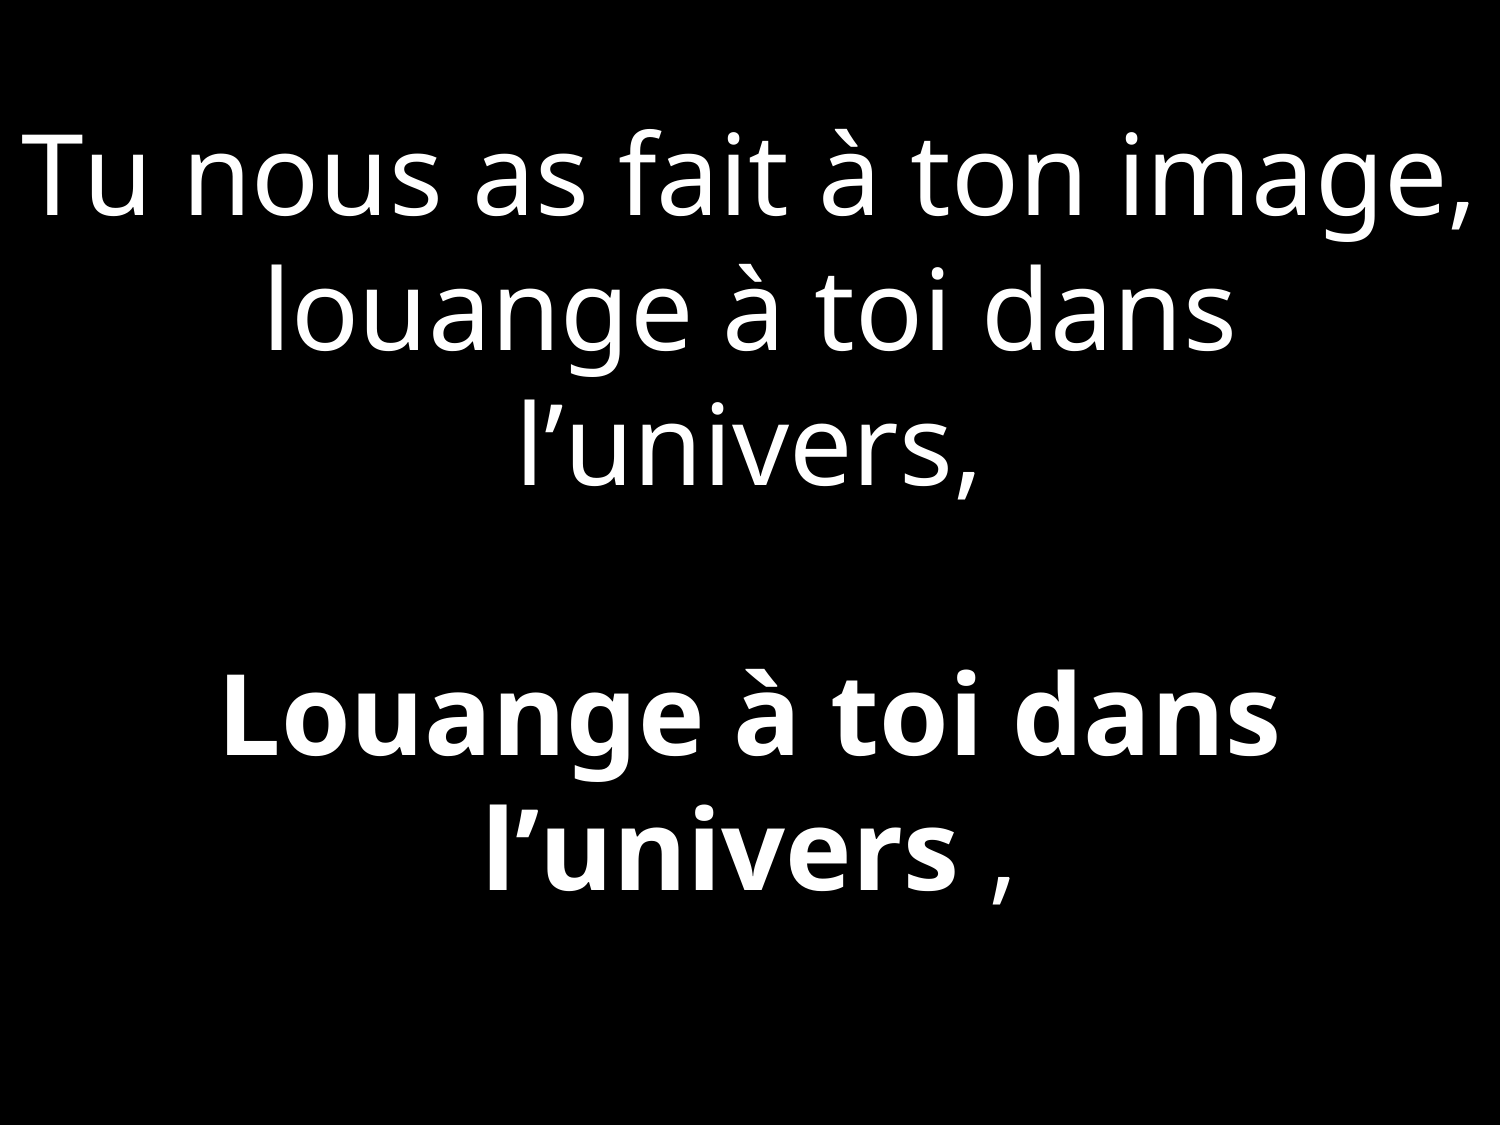

Tu nous as fait à ton image, louange à toi dans l’univers,
Louange à toi dans l’univers ,